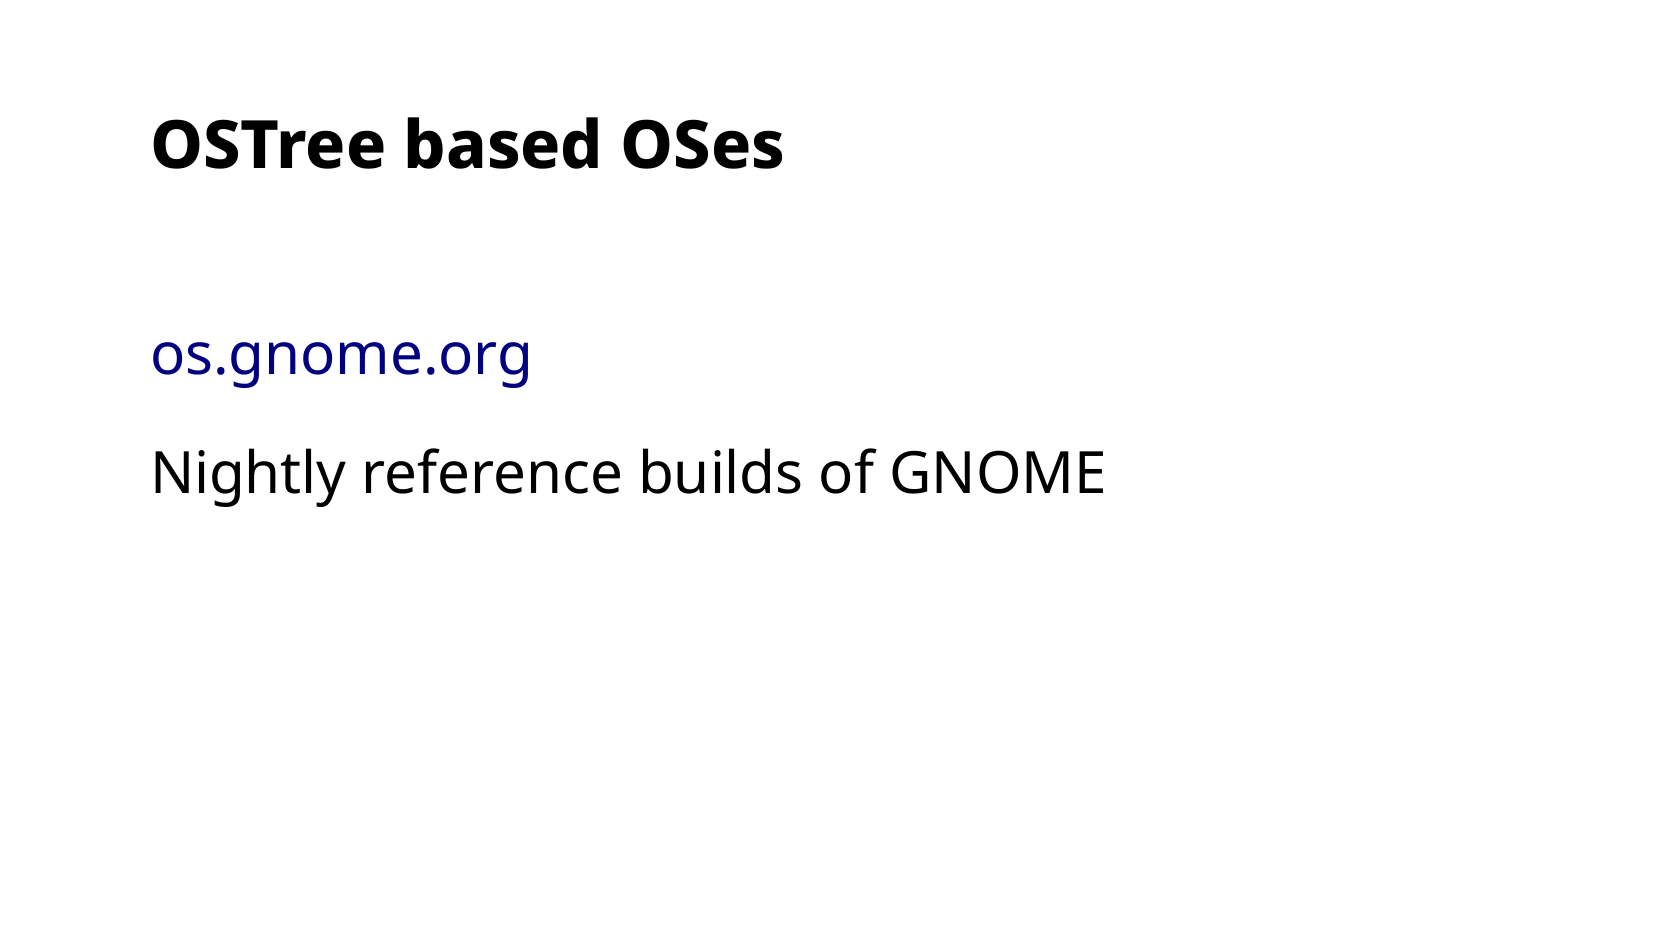

# OSTree based OSes
os.gnome.org
Nightly reference builds of GNOME